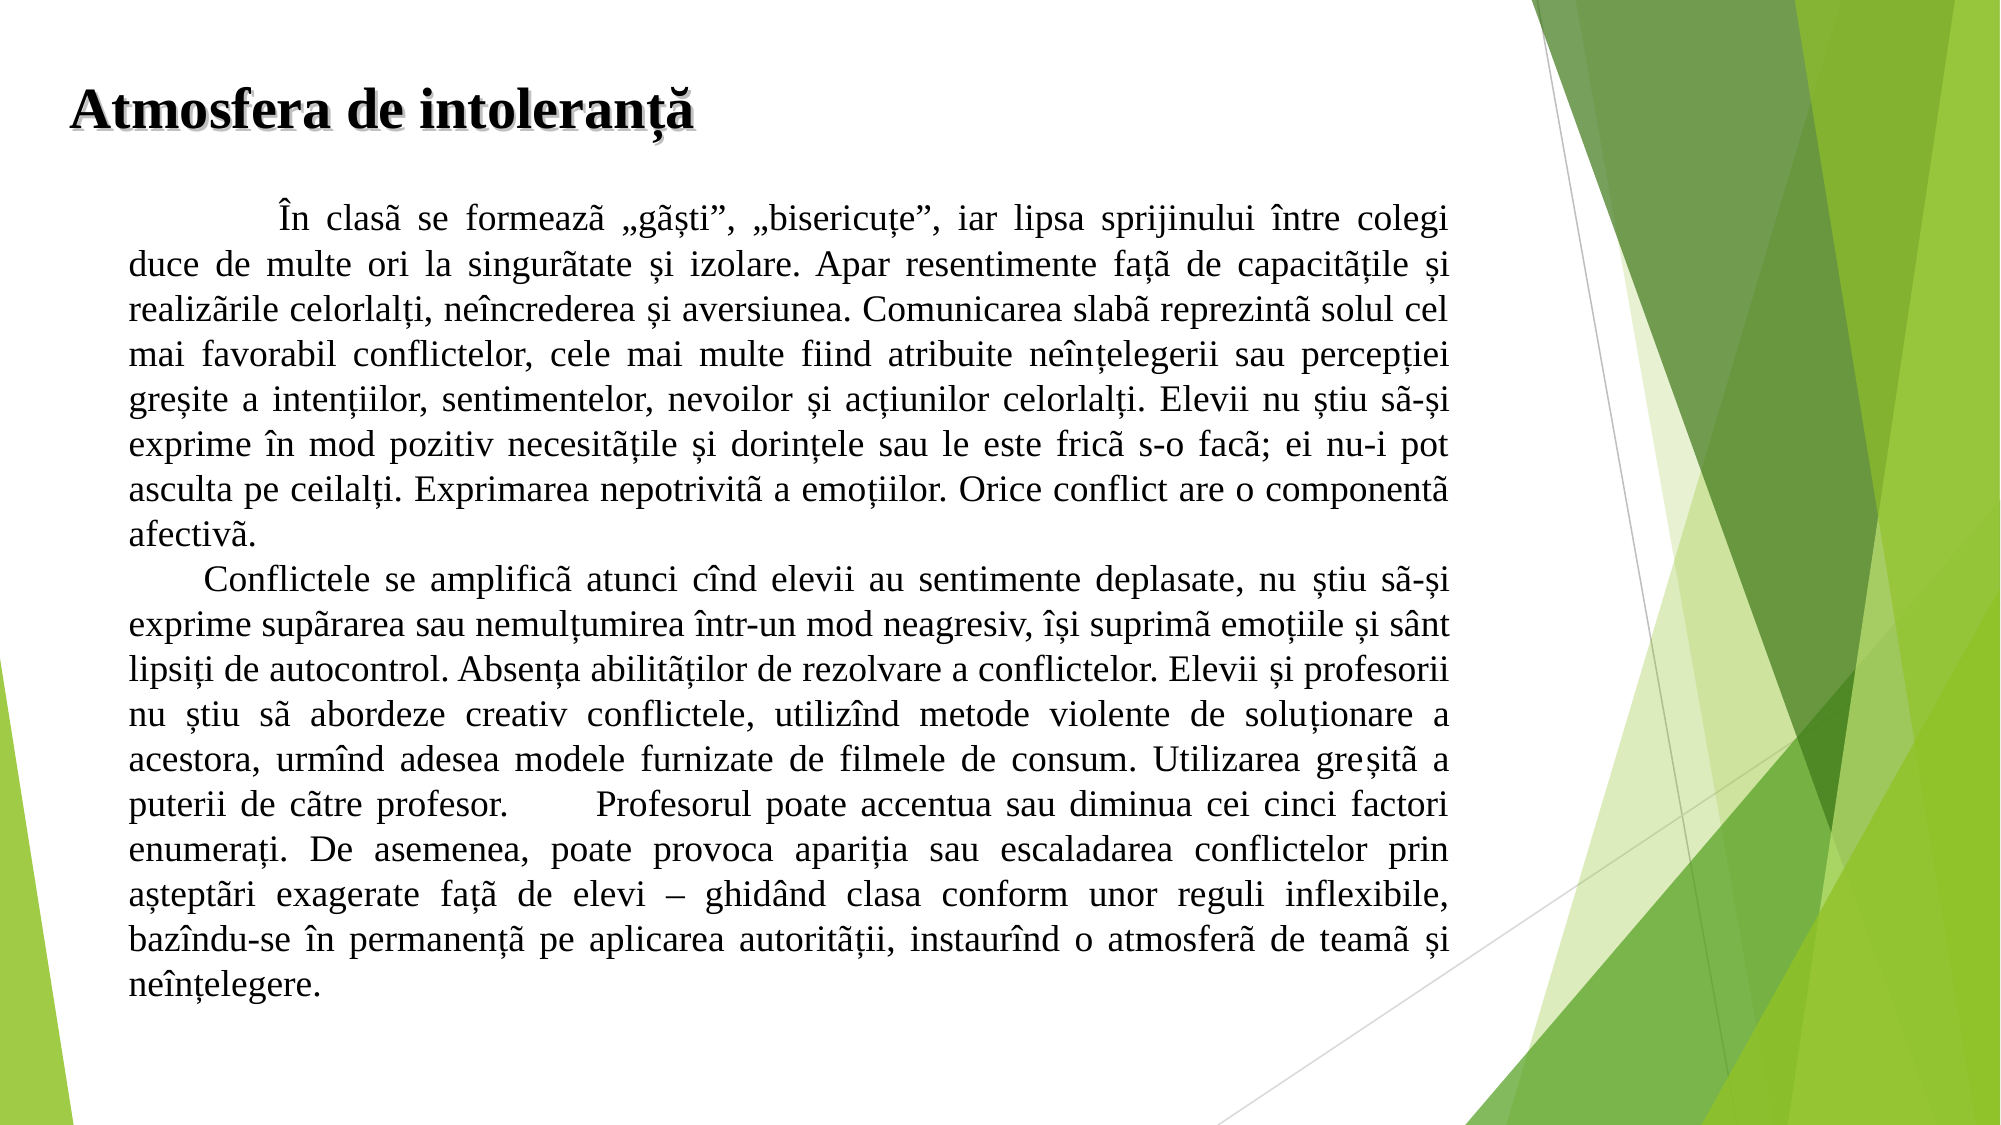

Atmosfera de intoleranță
		În clasã se formeazã „gãști”, „bisericuțe”, iar lipsa sprijinului între colegi duce de multe ori la singurãtate și izolare. Apar resentimente fațã de capacitãțile și realizãrile celorlalți, neîncrederea și aversiunea. Comunicarea slabã reprezintã solul cel mai favorabil conflictelor, cele mai multe fiind atribuite neînțelegerii sau percepției greșite a intențiilor, sentimentelor, nevoilor și acțiunilor celorlalți. Elevii nu știu sã-și exprime în mod pozitiv necesitãțile și dorințele sau le este fricã s-o facã; ei nu-i pot asculta pe ceilalți. Exprimarea nepotrivitã a emoțiilor. Orice conflict are o componentã afectivã.
	Conflictele se amplificã atunci cînd elevii au sentimente deplasate, nu știu sã-și exprime supãrarea sau nemulțumirea într-un mod neagresiv, își suprimã emoțiile și sânt lipsiți de autocontrol. Absența abilitãților de rezolvare a conflictelor. Elevii și profesorii nu știu sã abordeze creativ conflictele, utilizînd metode violente de soluționare a acestora, urmînd adesea modele furnizate de filmele de consum. Utilizarea greșitã a puterii de cãtre profesor. 	Profesorul poate accentua sau diminua cei cinci factori enumerați. De asemenea, poate provoca apariția sau escaladarea conflictelor prin așteptãri exagerate fațã de elevi – ghidând clasa conform unor reguli inflexibile, bazîndu-se în permanențã pe aplicarea autoritãții, instaurînd o atmosferã de teamã și neînțelegere.